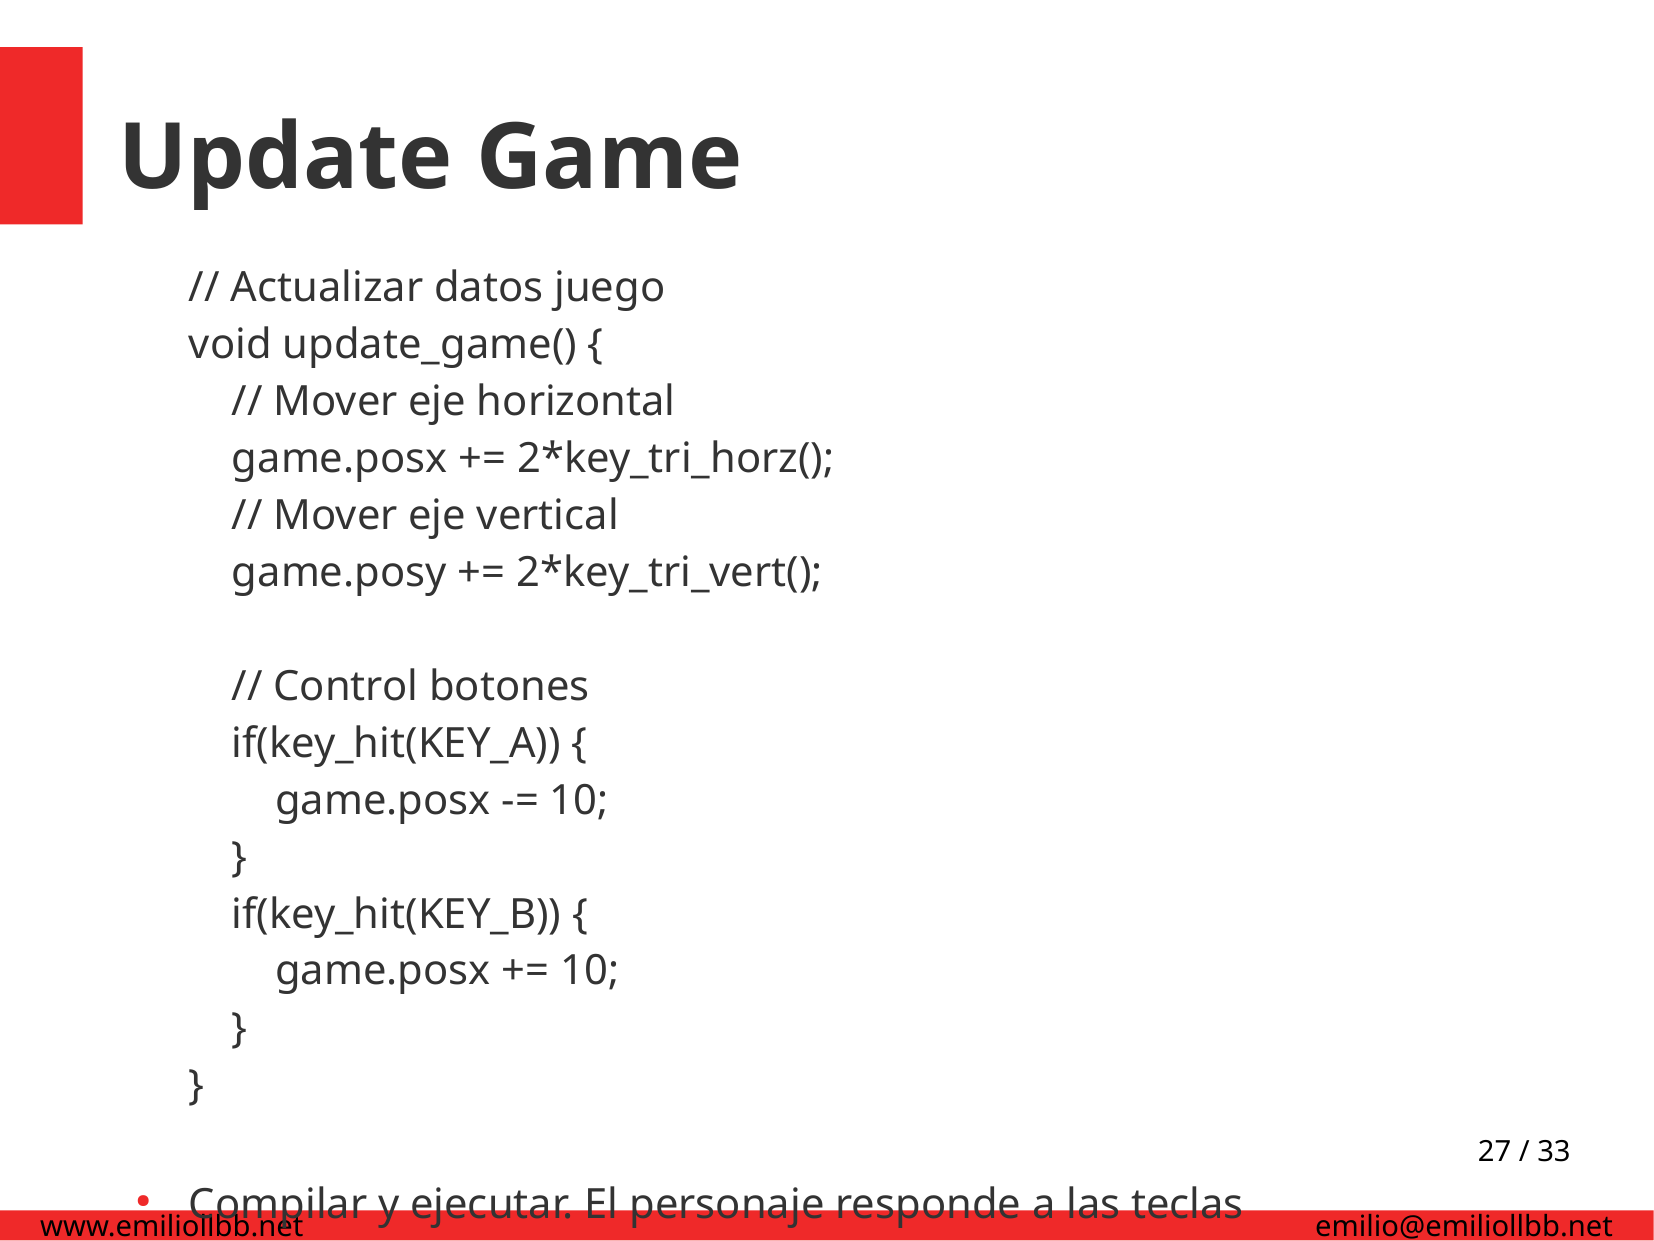

# Update Game
// Actualizar datos juego
void update_game() {
 // Mover eje horizontal
 game.posx += 2*key_tri_horz();
 // Mover eje vertical
 game.posy += 2*key_tri_vert();
 // Control botones
 if(key_hit(KEY_A)) {
 game.posx -= 10;
 }
 if(key_hit(KEY_B)) {
 game.posx += 10;
 }
}
Compilar y ejecutar. El personaje responde a las teclas
En la rama movimiento se encuentra el código del ejemplo
27